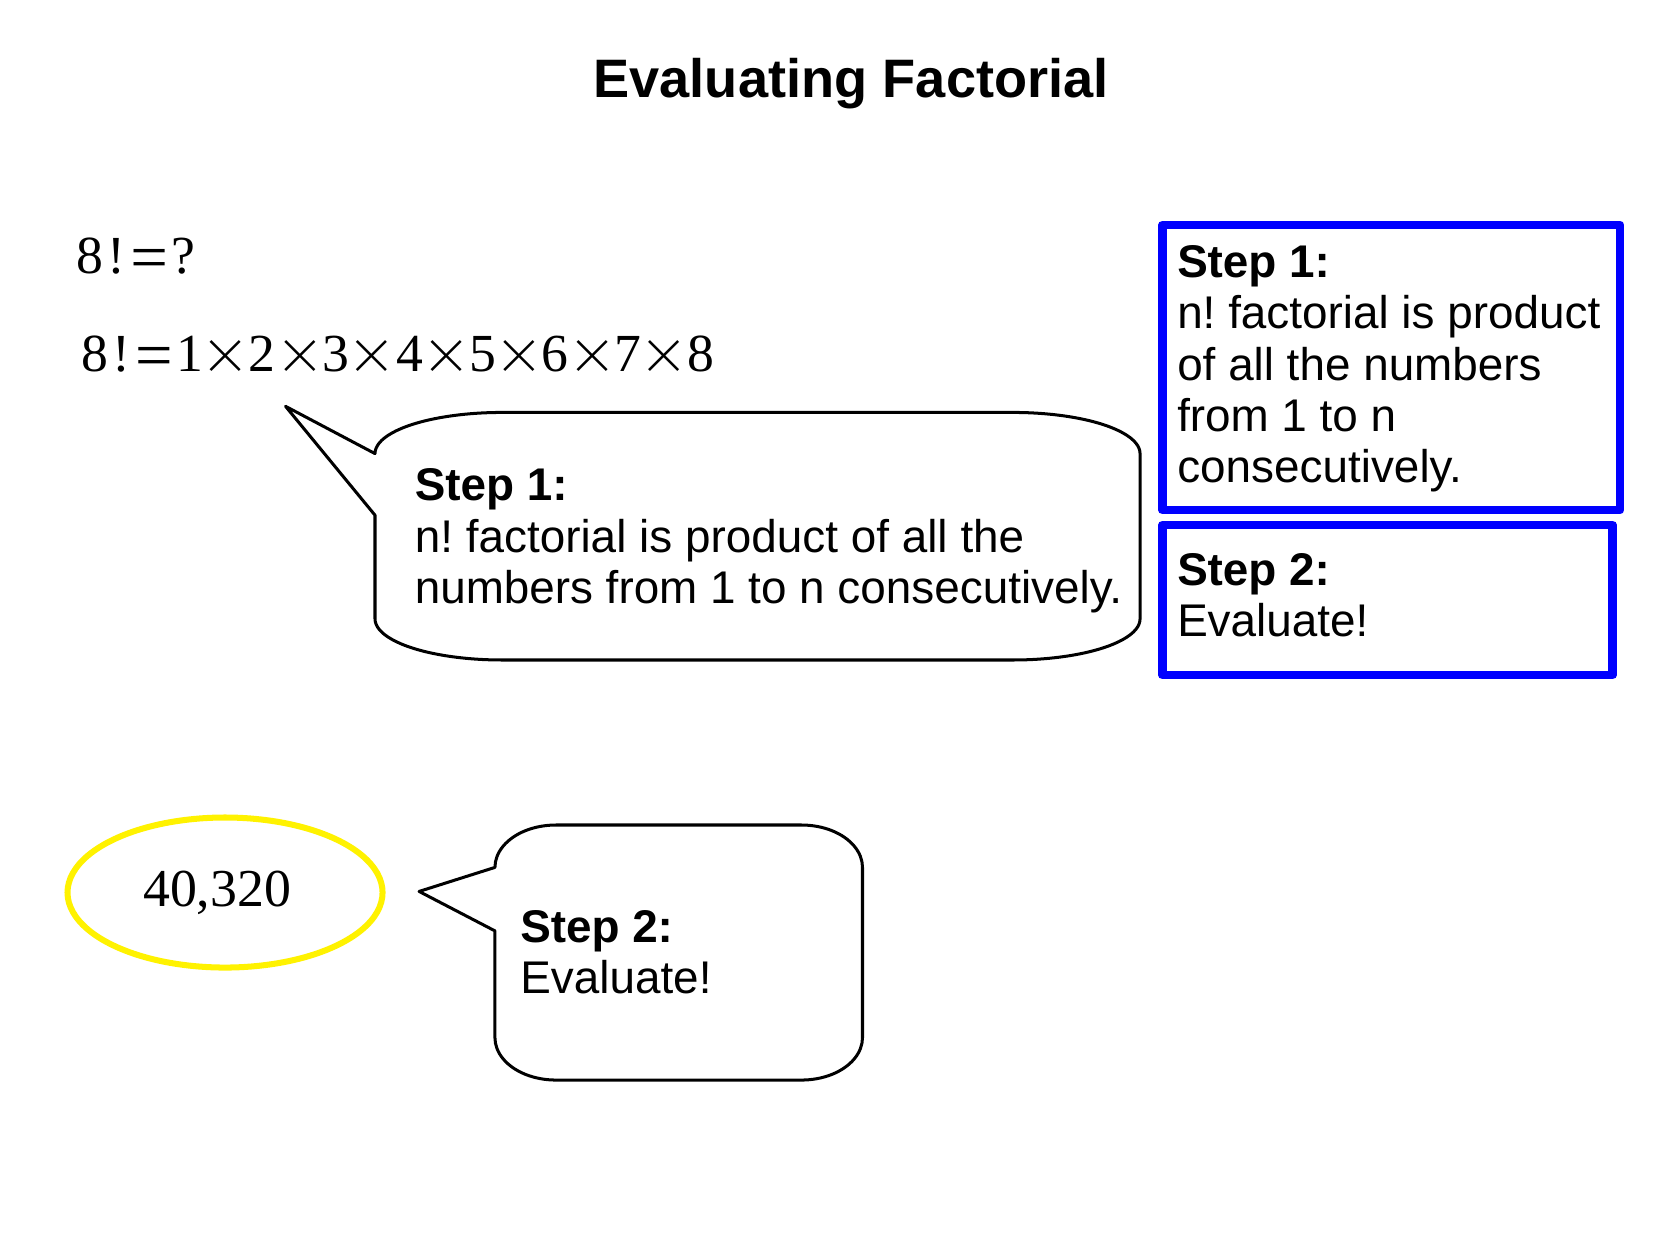

Evaluating Factorial
Step 1:
n! factorial is product of all the numbers from 1 to n consecutively.
Step 2:
Evaluate!
Step 1:
n! factorial is product of all the
numbers from 1 to n consecutively.
Step 2:
Evaluate!